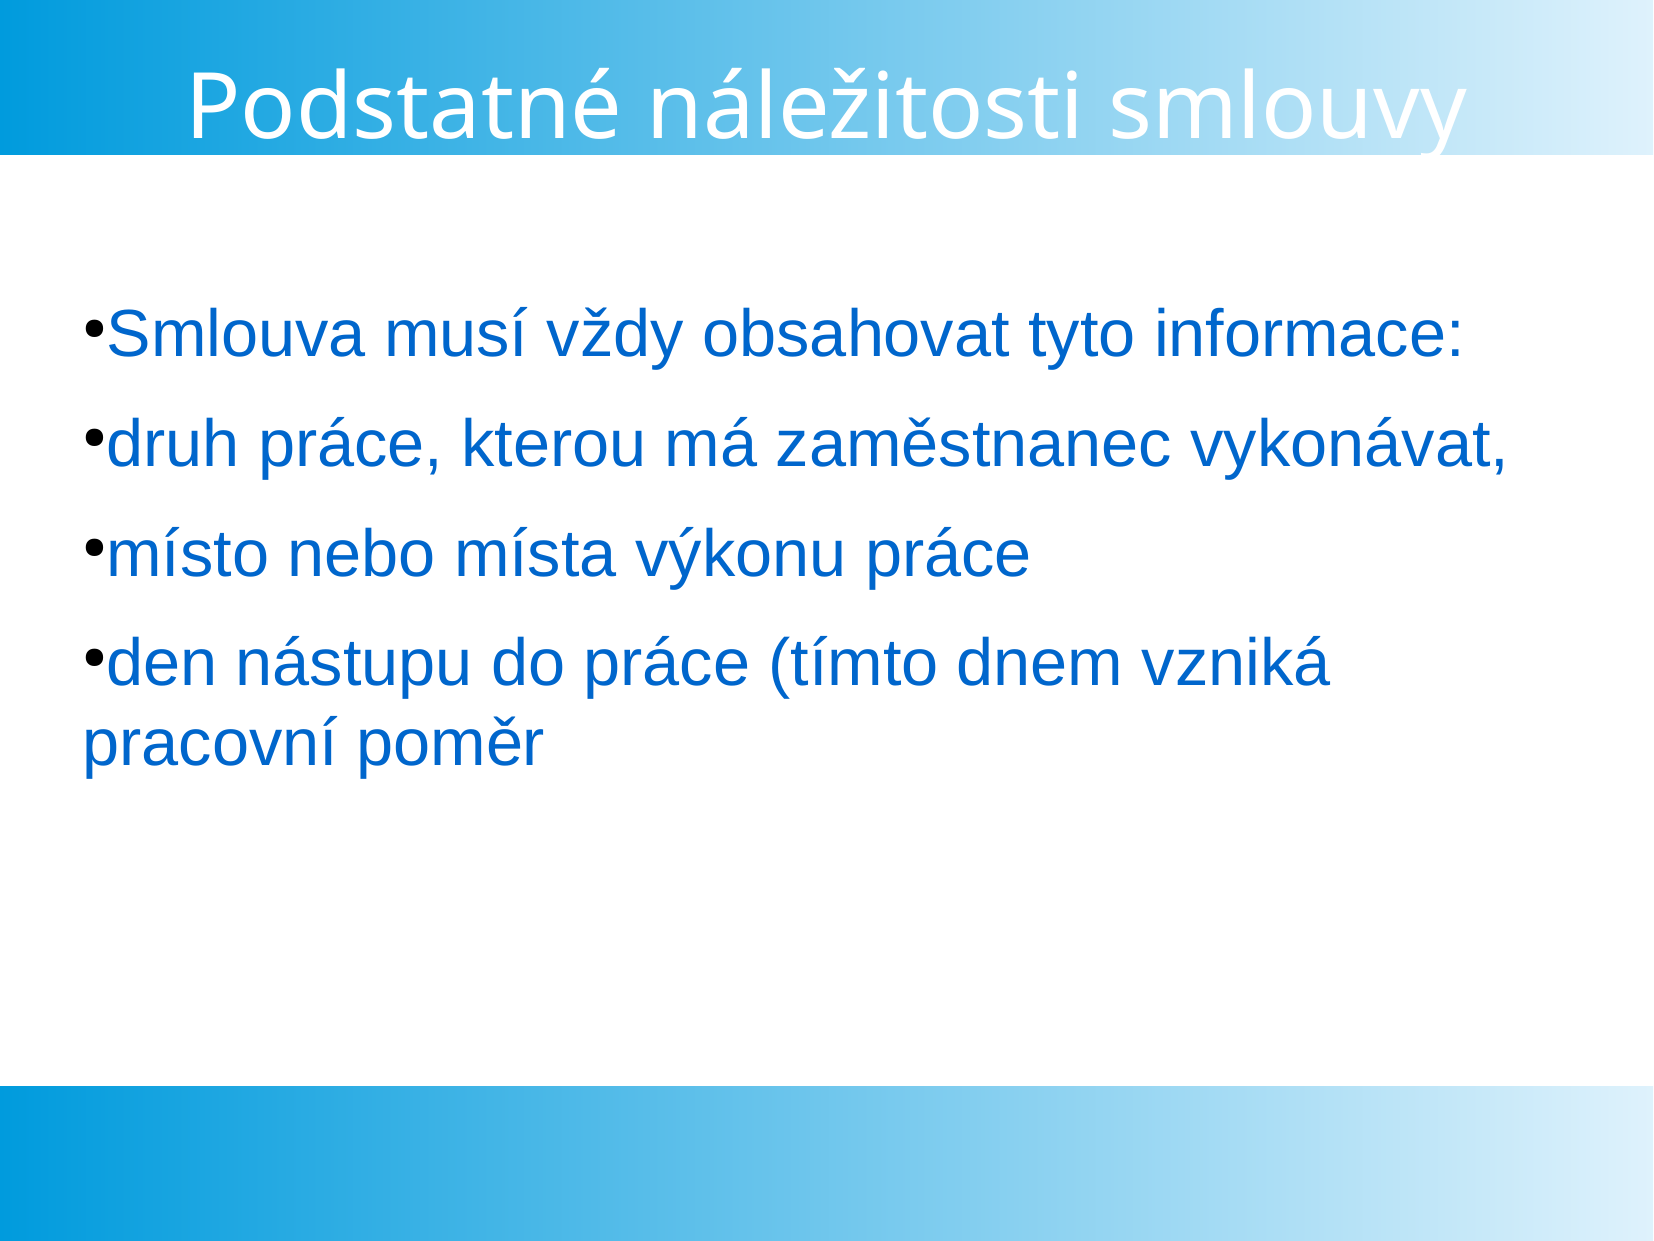

# Podstatné náležitosti smlouvy
Smlouva musí vždy obsahovat tyto informace:
druh práce, kterou má zaměstnanec vykonávat,
místo nebo místa výkonu práce
den nástupu do práce (tímto dnem vzniká pracovní poměr